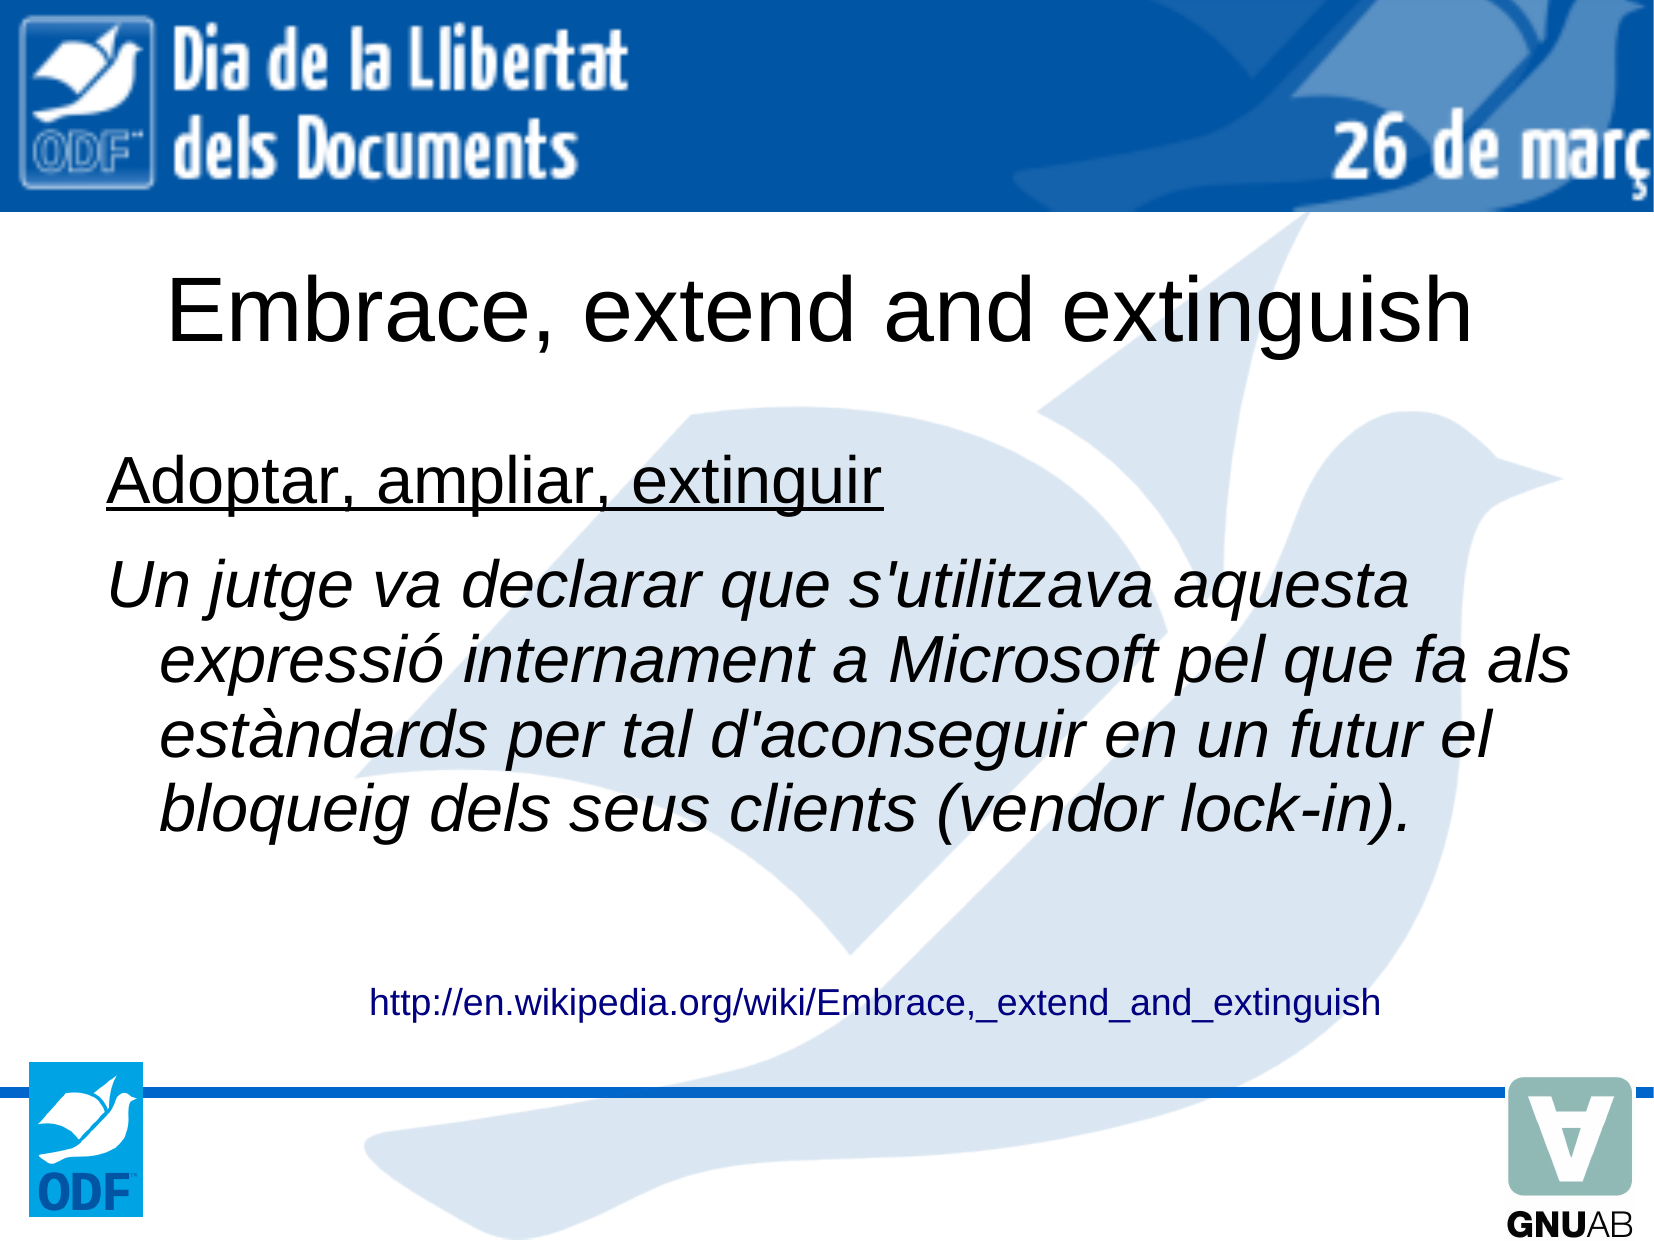

# Embrace, extend and extinguish
Adoptar, ampliar, extinguir
Un jutge va declarar que s'utilitzava aquesta expressió internament a Microsoft pel que fa als estàndards per tal d'aconseguir en un futur el bloqueig dels seus clients (vendor lock-in).
http://en.wikipedia.org/wiki/Embrace,_extend_and_extinguish